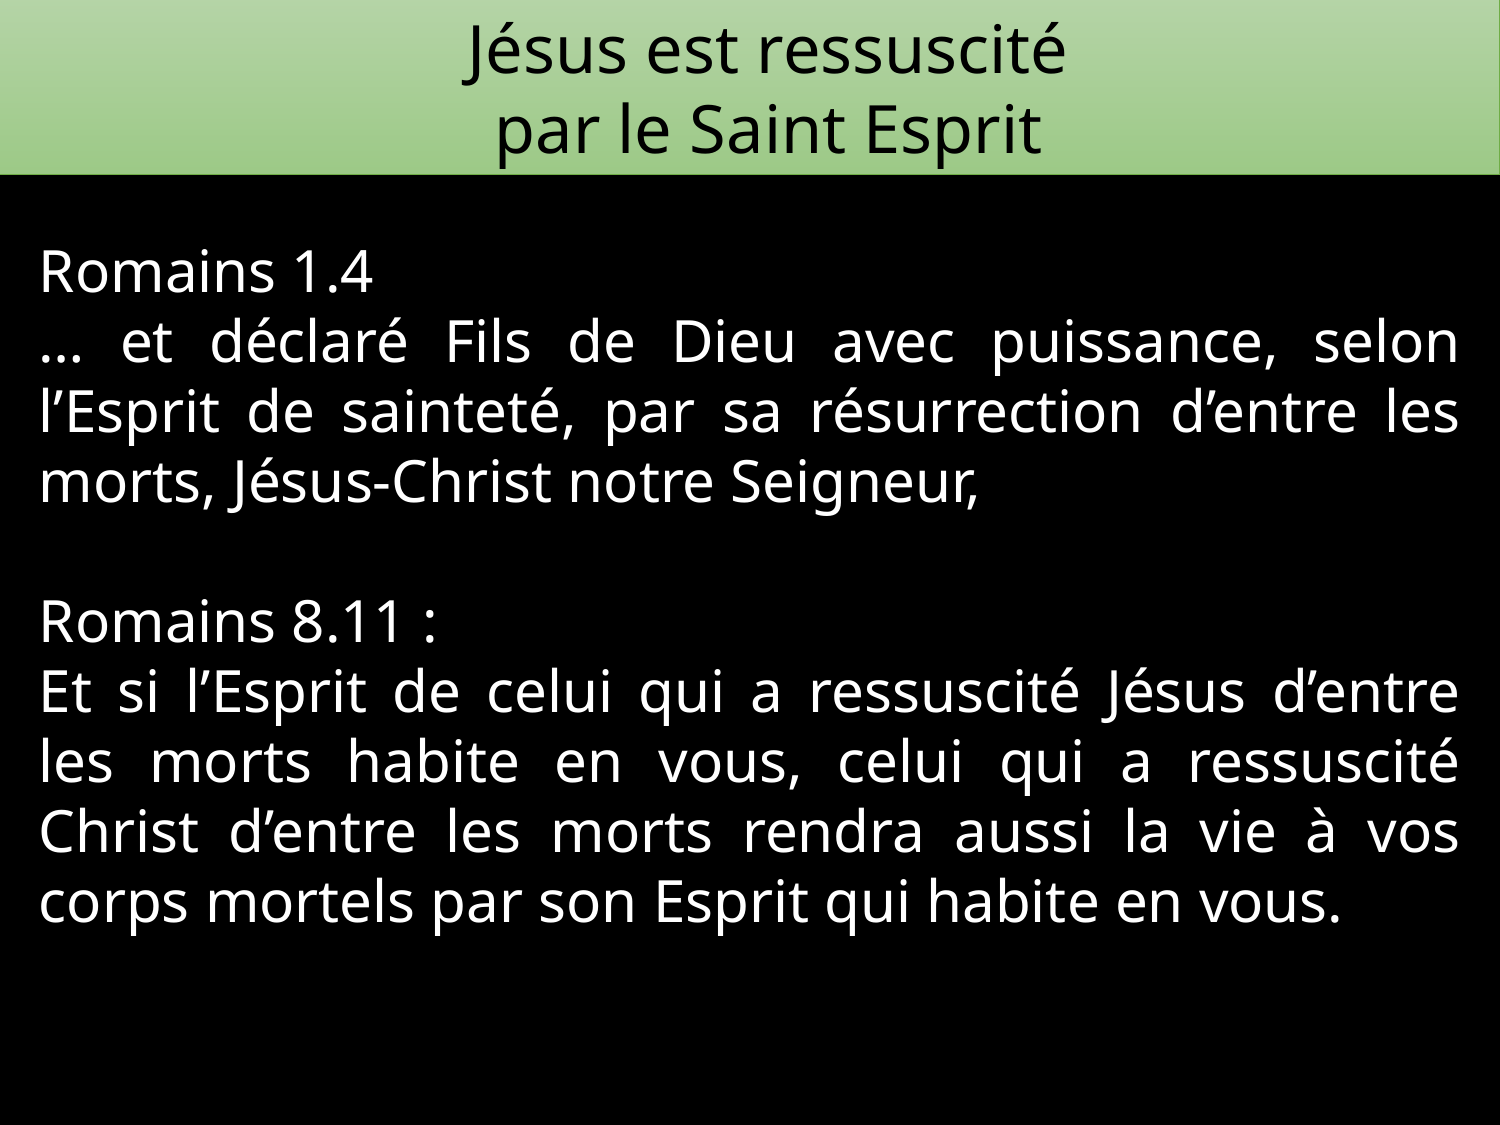

Jésus est ressuscité
par le Saint Esprit
Romains 1.4
… et déclaré Fils de Dieu avec puissance, selon l’Esprit de sainteté, par sa résurrection d’entre les morts, Jésus-Christ notre Seigneur,
Romains 8.11 :
Et si l’Esprit de celui qui a ressuscité Jésus d’entre les morts habite en vous, celui qui a ressuscité Christ d’entre les morts rendra aussi la vie à vos corps mortels par son Esprit qui habite en vous.